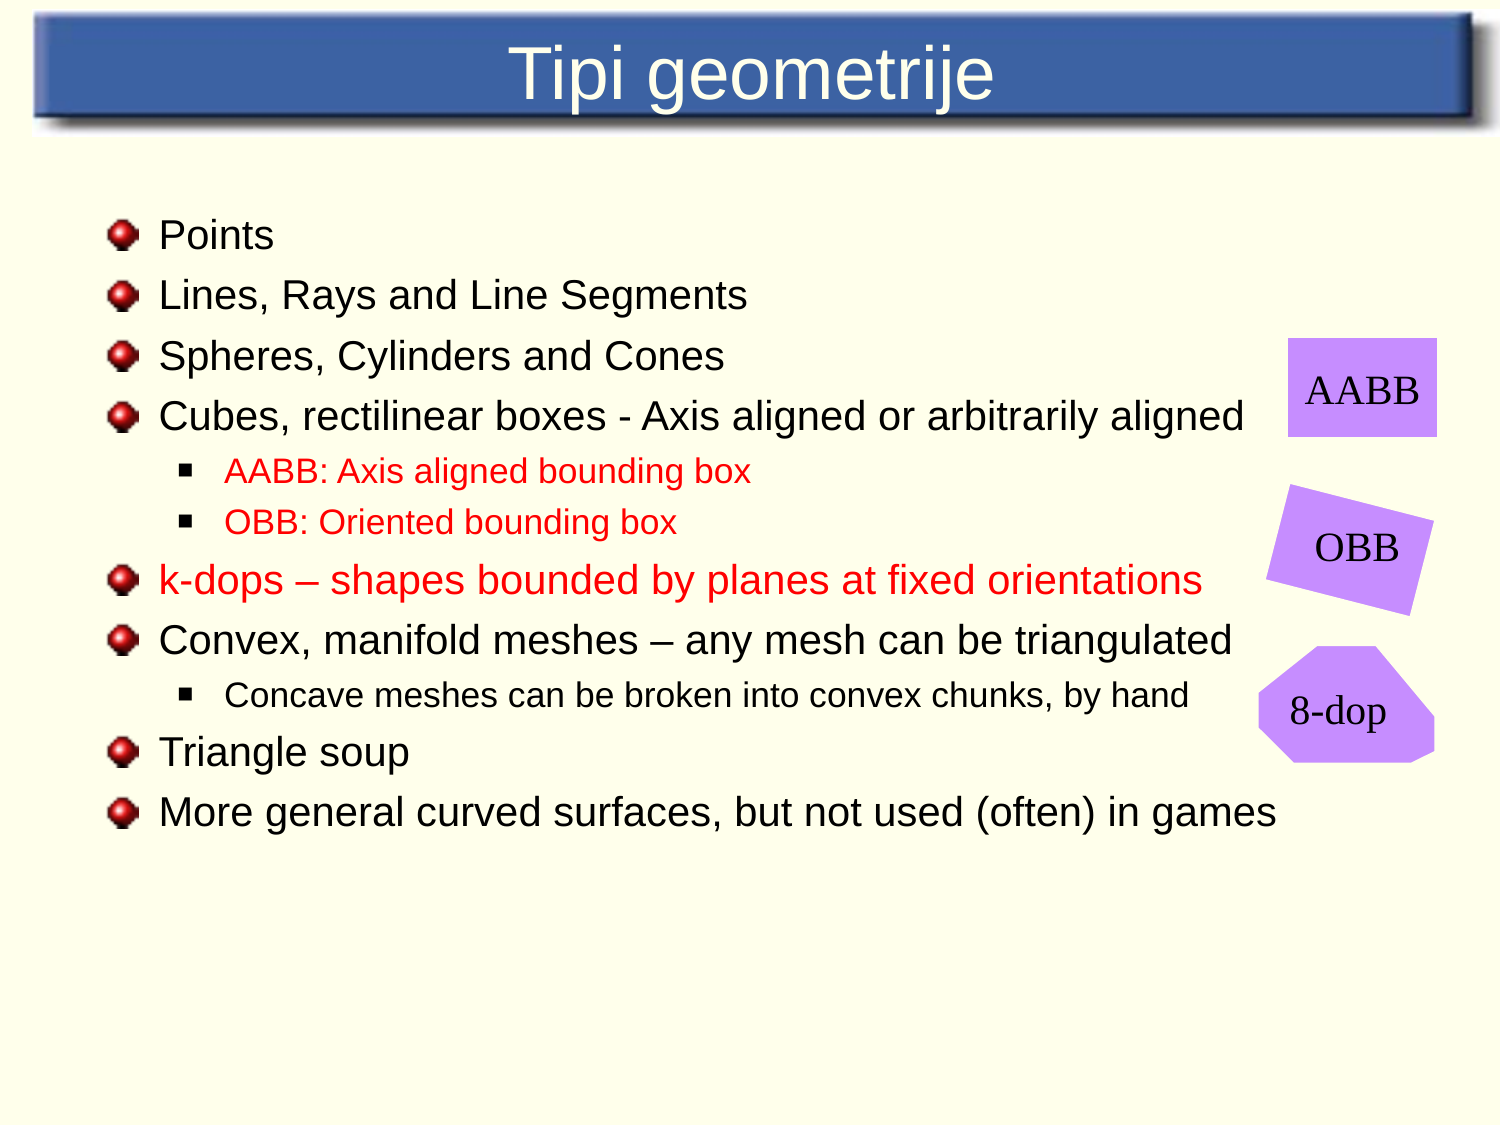

# Tipi geometrije
Points
Lines, Rays and Line Segments
Spheres, Cylinders and Cones
Cubes, rectilinear boxes - Axis aligned or arbitrarily aligned
AABB: Axis aligned bounding box
OBB: Oriented bounding box
k-dops – shapes bounded by planes at fixed orientations
Convex, manifold meshes – any mesh can be triangulated
Concave meshes can be broken into convex chunks, by hand
Triangle soup
More general curved surfaces, but not used (often) in games
AABB
OBB
8-dop